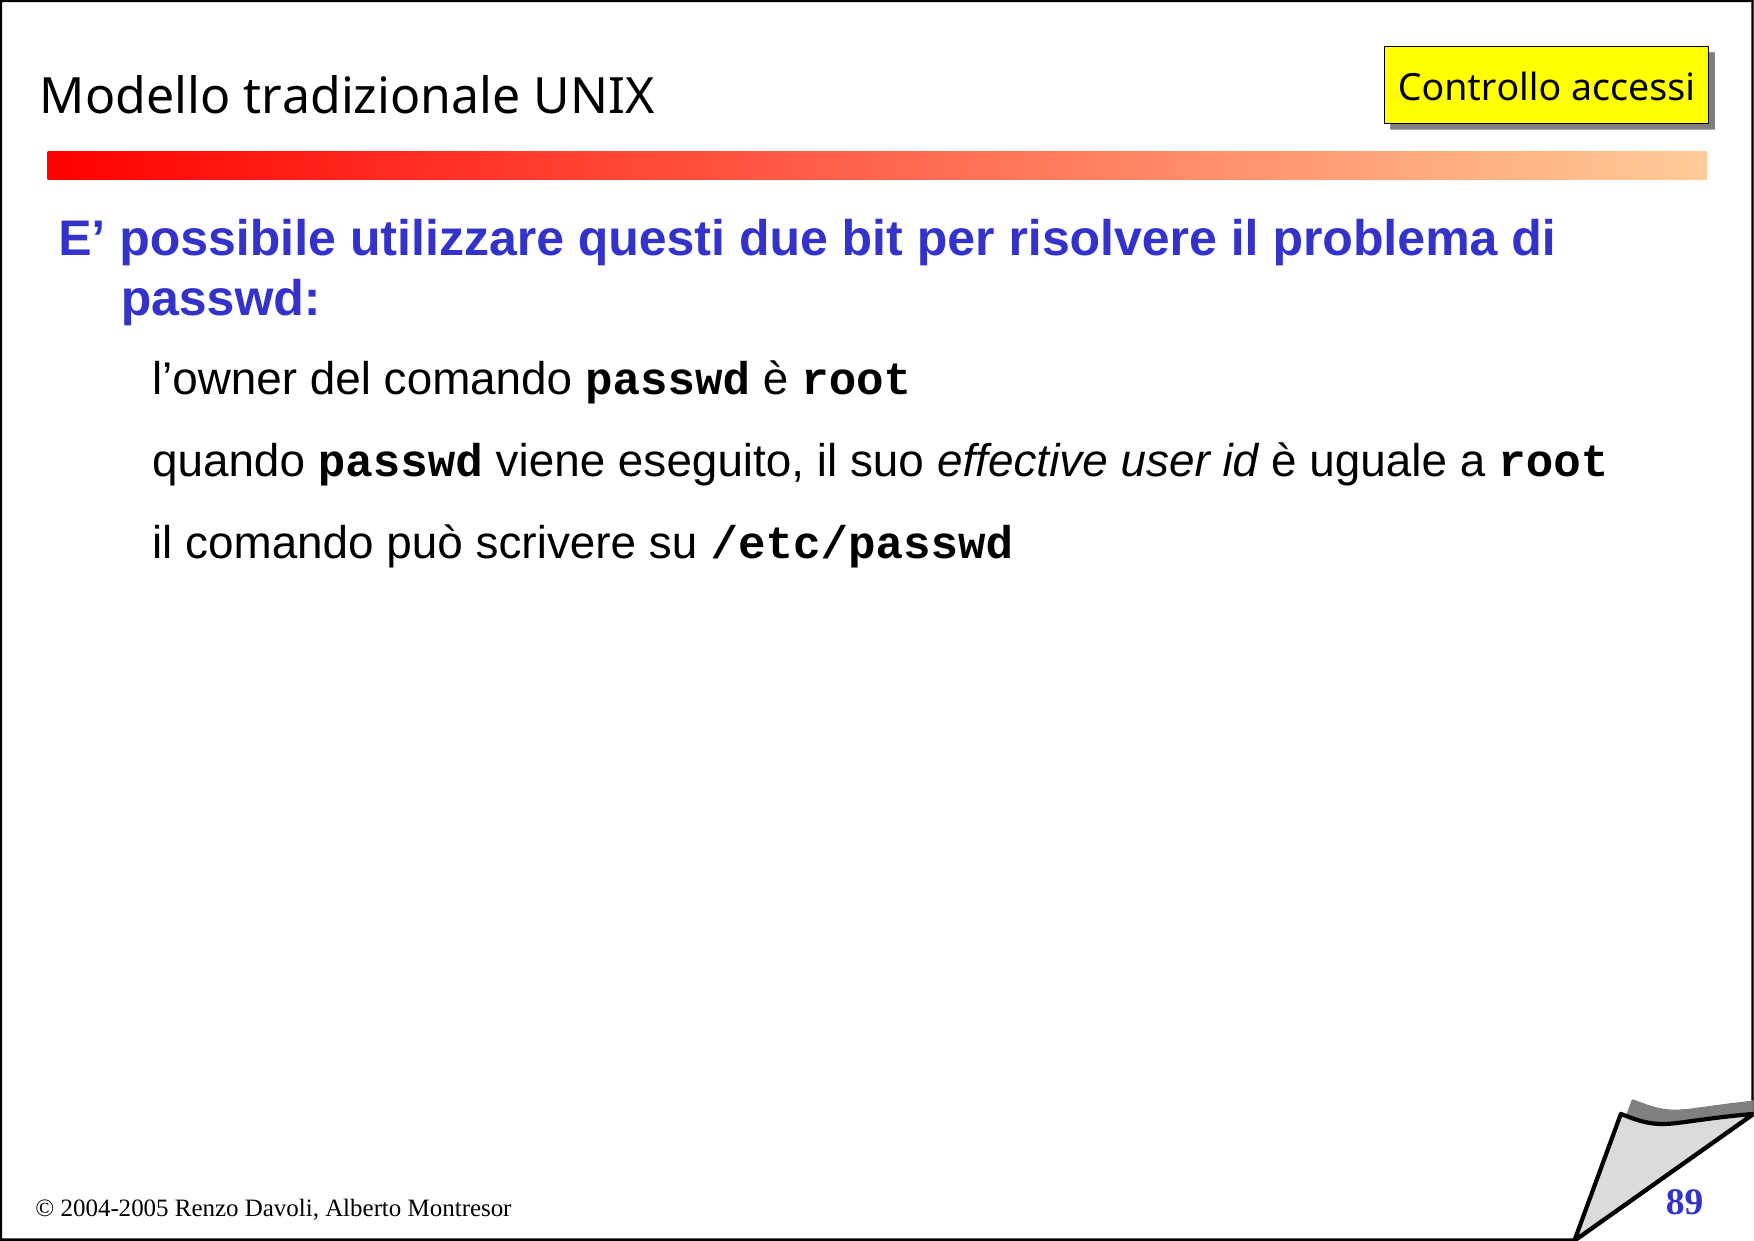

Controllo accessi
# Modello tradizionale UNIX
E’ possibile utilizzare questi due bit per risolvere il problema di passwd:
l’owner del comando passwd è root
quando passwd viene eseguito, il suo effective user id è uguale a root
il comando può scrivere su /etc/passwd